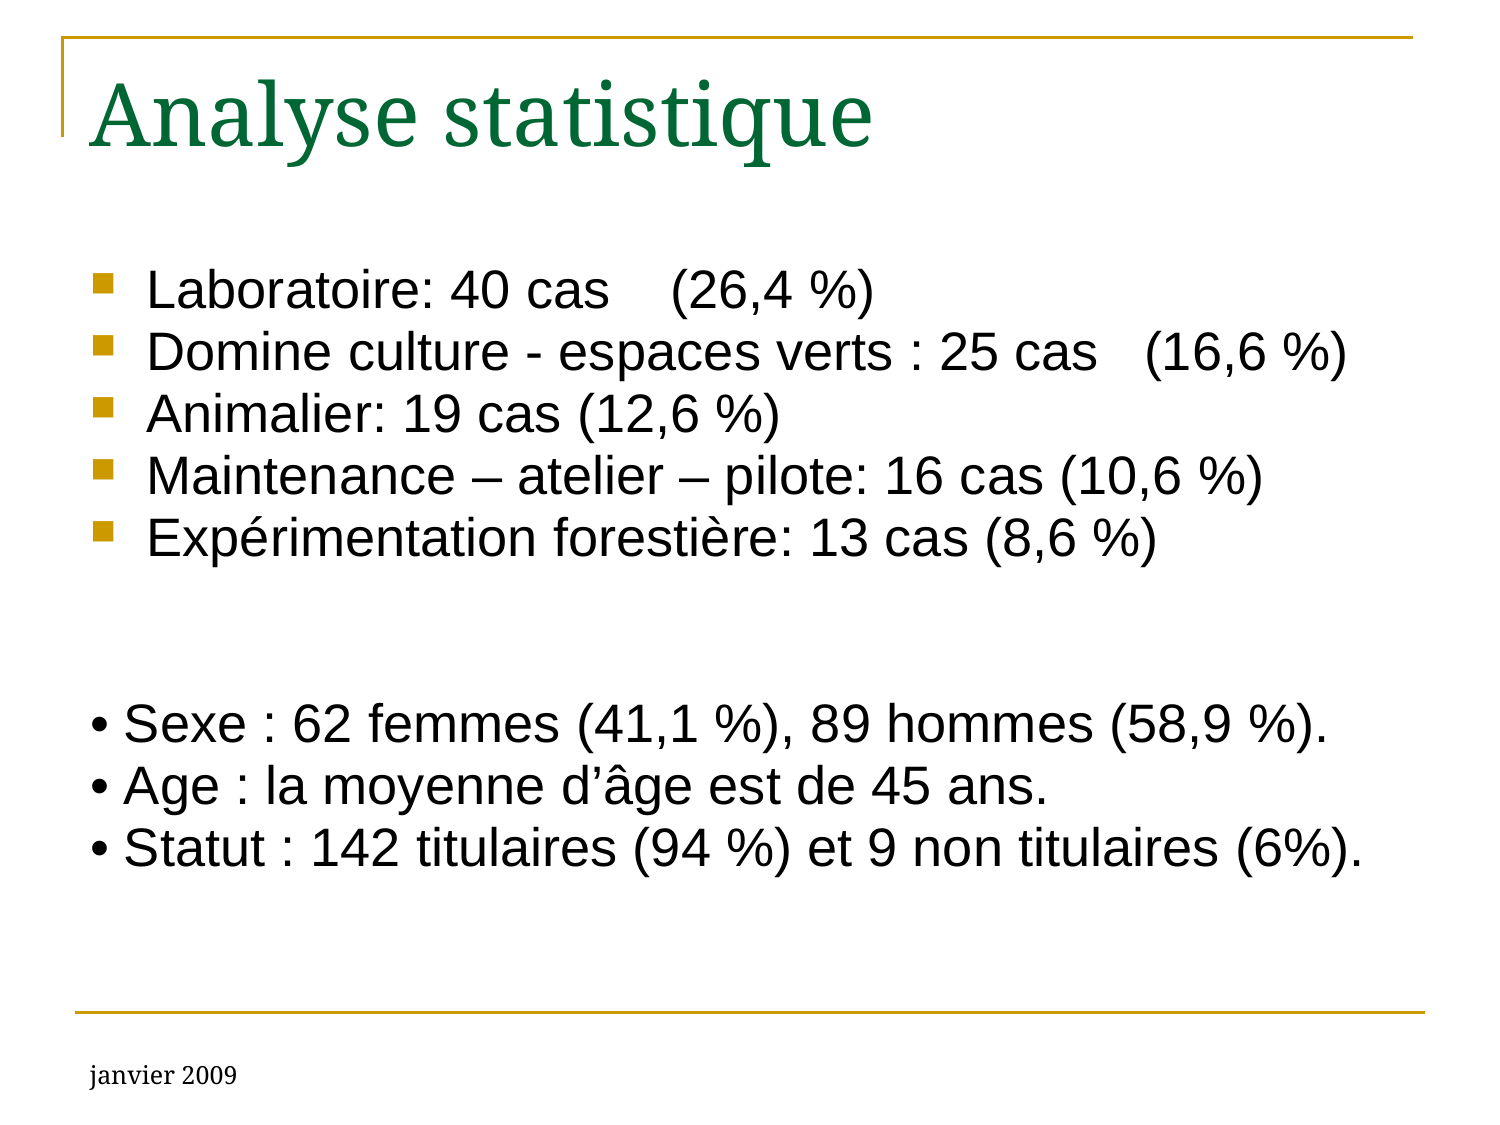

# Analyse statistique
Laboratoire: 40 cas (26,4 %)
Domine culture - espaces verts : 25 cas (16,6 %)
Animalier: 19 cas (12,6 %)
Maintenance – atelier – pilote: 16 cas (10,6 %)
Expérimentation forestière: 13 cas (8,6 %)
• Sexe : 62 femmes (41,1 %), 89 hommes (58,9 %).
• Age : la moyenne d’âge est de 45 ans.
• Statut : 142 titulaires (94 %) et 9 non titulaires (6%).
janvier 2009